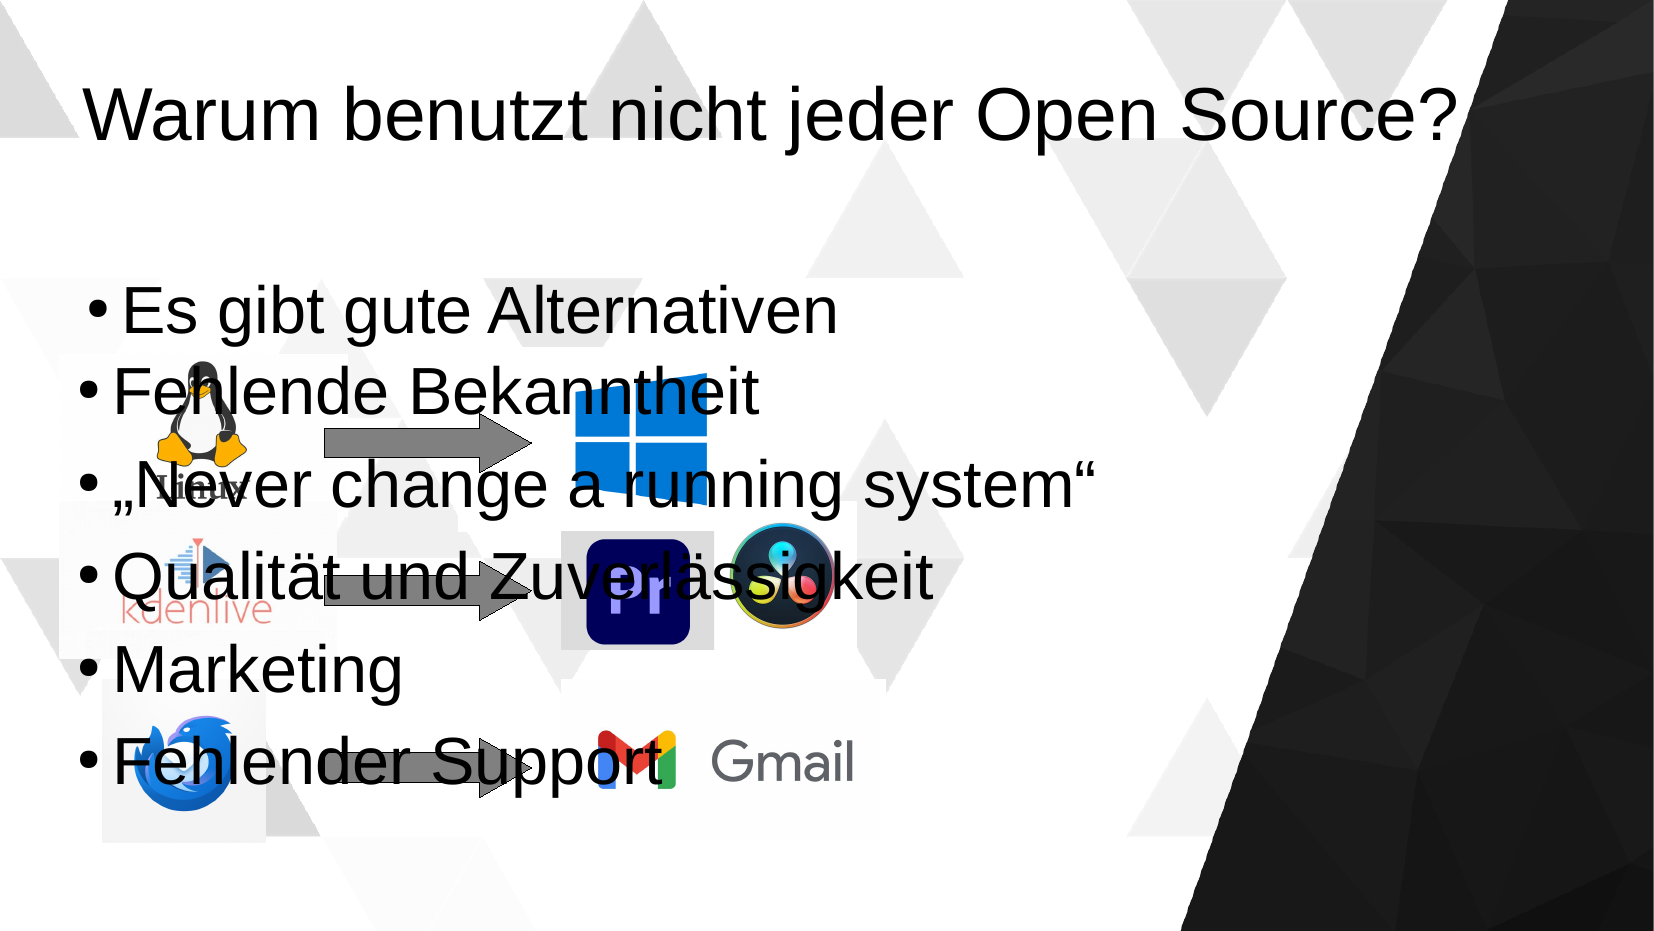

# Warum benutzt nicht jeder Open Source?
Es gibt gute Alternativen
Fehlende Bekanntheit
„Never change a running system“
Qualität und Zuverlässigkeit
Marketing
Fehlender Support